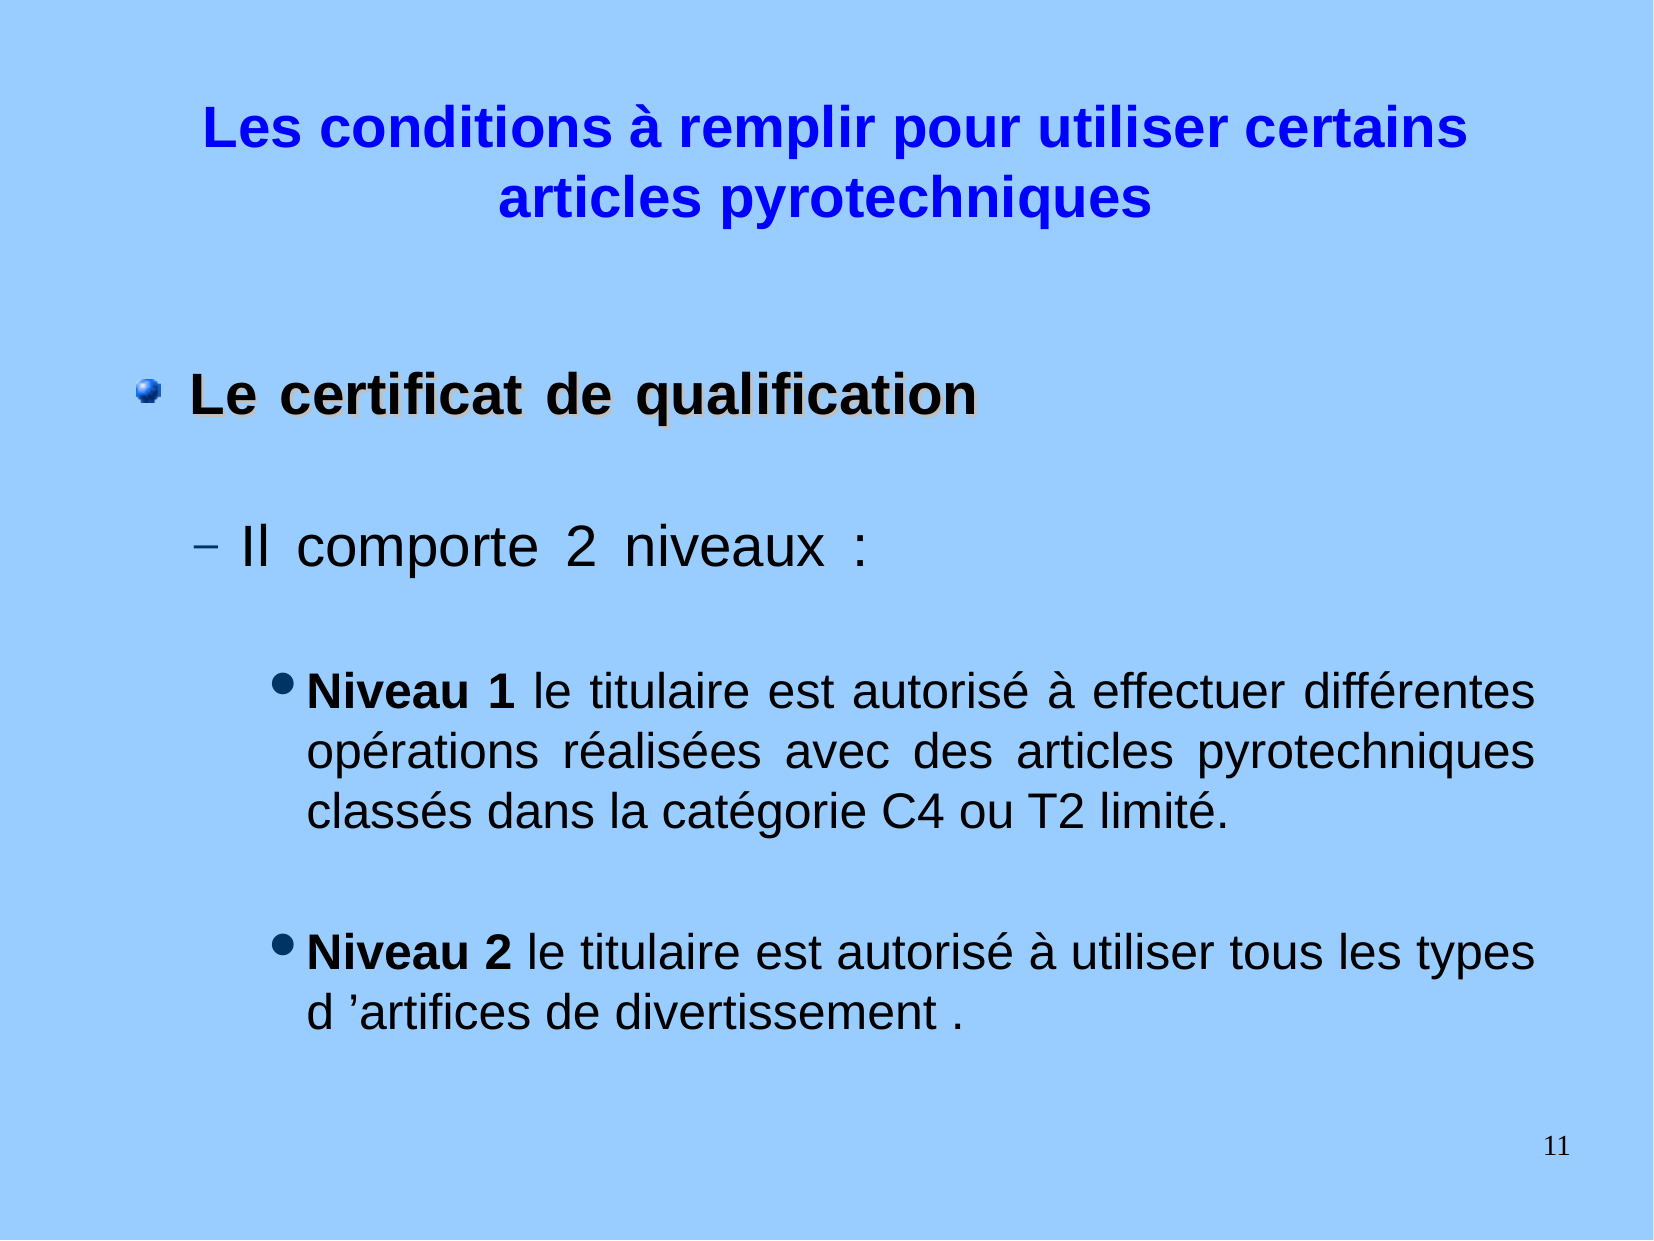

Les conditions à remplir pour utiliser certains articles pyrotechniques
# Le certificat de qualification
Il comporte 2 niveaux :
Niveau 1 le titulaire est autorisé à effectuer différentes opérations réalisées avec des articles pyrotechniques classés dans la catégorie C4 ou T2 limité.
Niveau 2 le titulaire est autorisé à utiliser tous les types d ’artifices de divertissement .
11